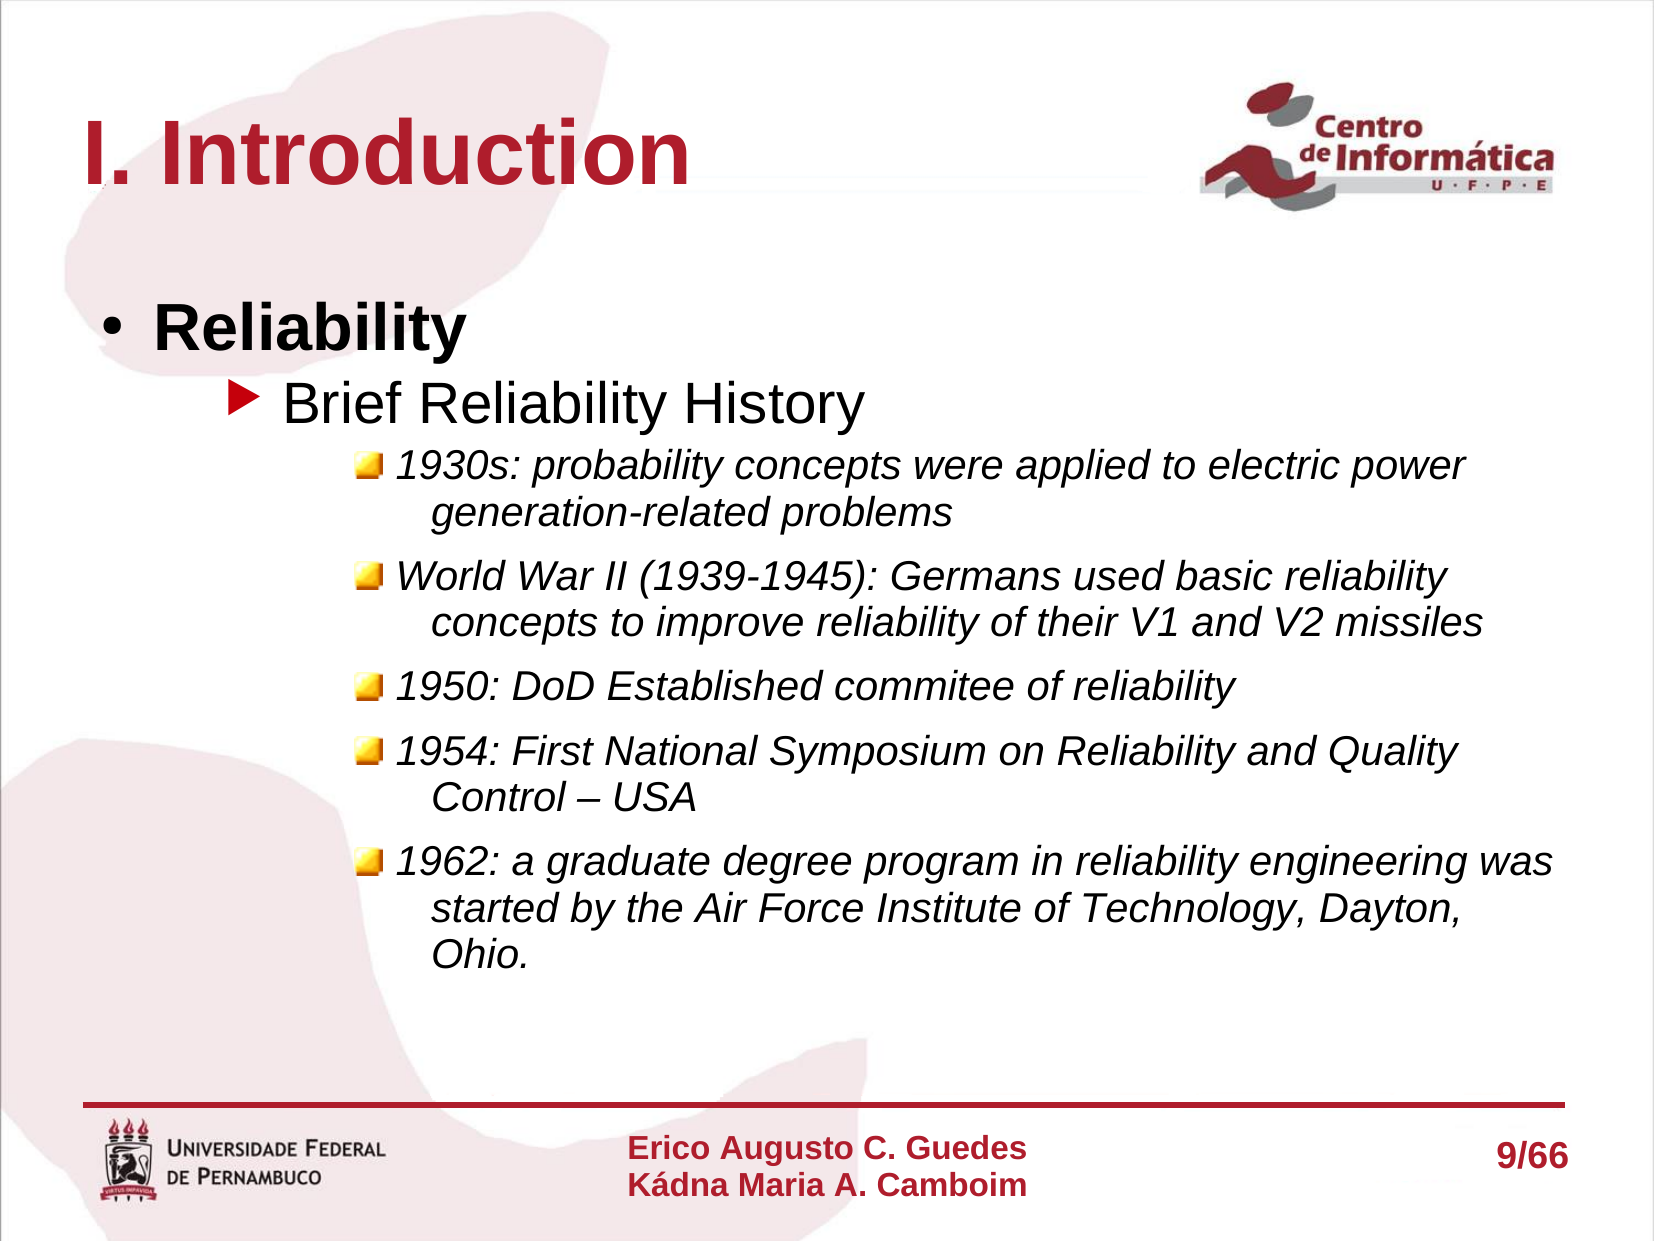

# I. Introduction
Reliability
 Brief Reliability History
1930s: probability concepts were applied to electric power generation-related problems
World War II (1939-1945): Germans used basic reliability concepts to improve reliability of their V1 and V2 missiles
1950: DoD Established commitee of reliability
1954: First National Symposium on Reliability and Quality Control – USA
1962: a graduate degree program in reliability engineering was started by the Air Force Institute of Technology, Dayton, Ohio.